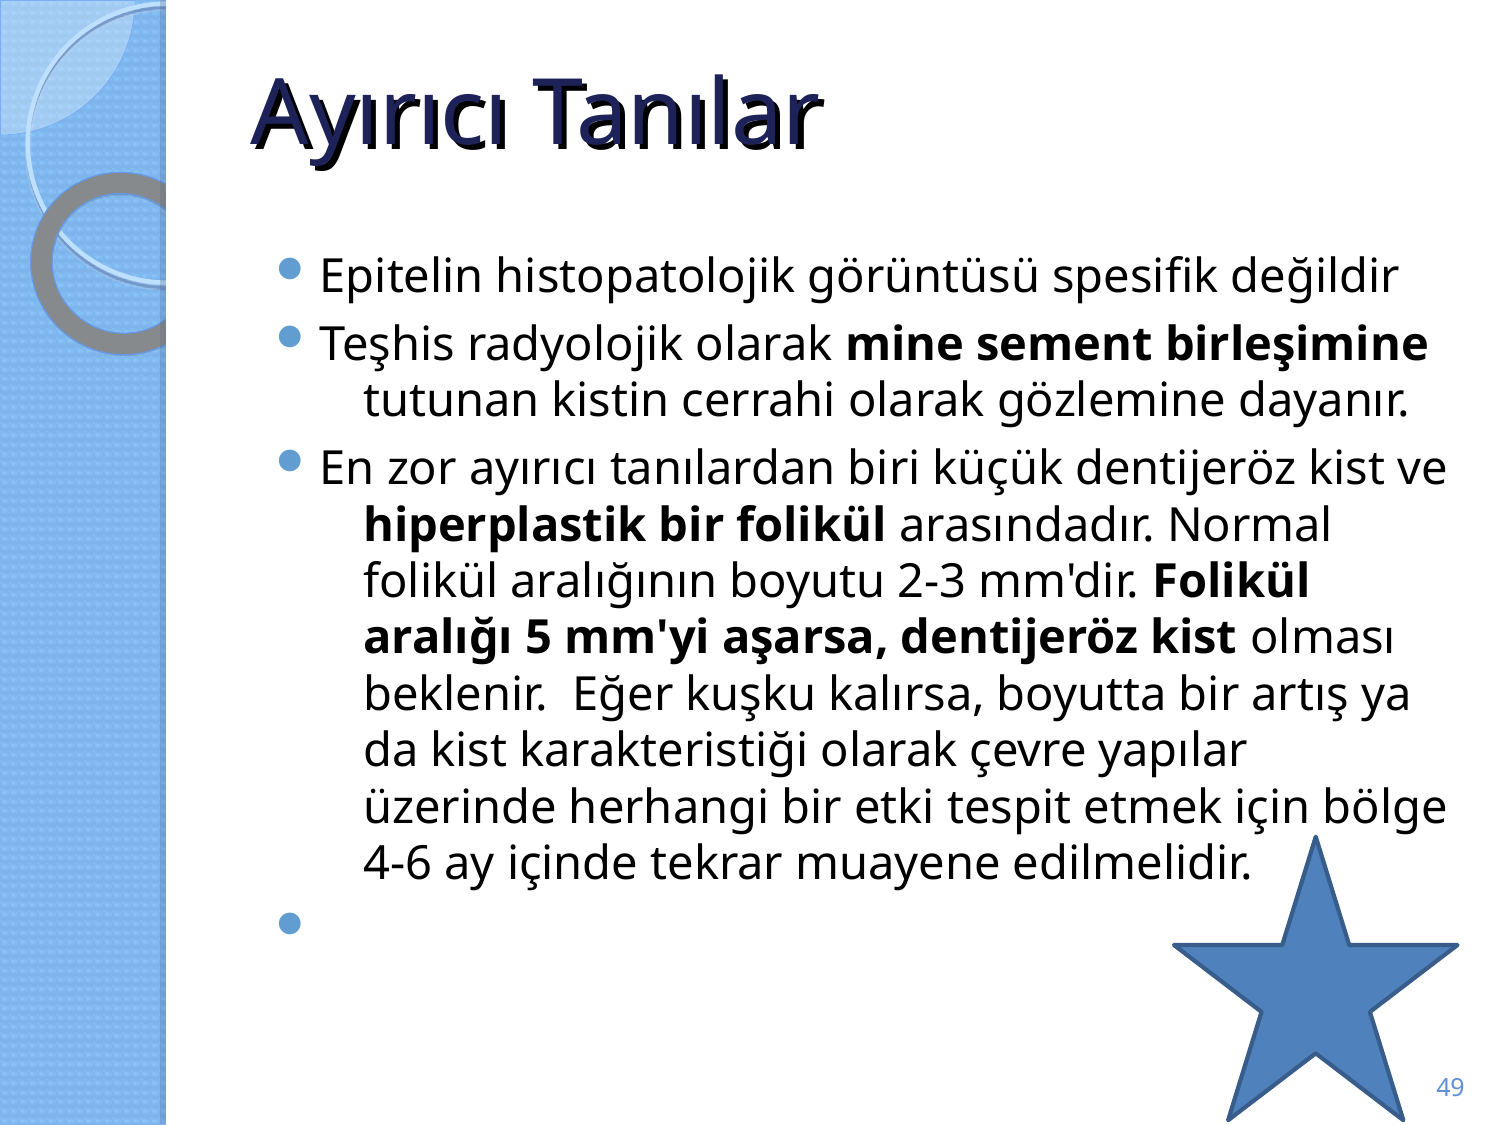

# Ayırıcı Tanılar
Epitelin histopatolojik görüntüsü spesifik değildir
Teşhis radyolojik olarak mine sement birleşimine tutunan kistin cerrahi olarak gözlemine dayanır.
En zor ayırıcı tanılardan biri küçük dentijeröz kist ve hiperplastik bir folikül arasındadır. Normal folikül aralığının boyutu 2-3 mm'dir. Folikül aralığı 5 mm'yi aşarsa, dentijeröz kist olması beklenir. Eğer kuşku kalırsa, boyutta bir artış ya da kist karakteristiği olarak çevre yapılar üzerinde herhangi bir etki tespit etmek için bölge 4-6 ay içinde tekrar muayene edilmelidir.